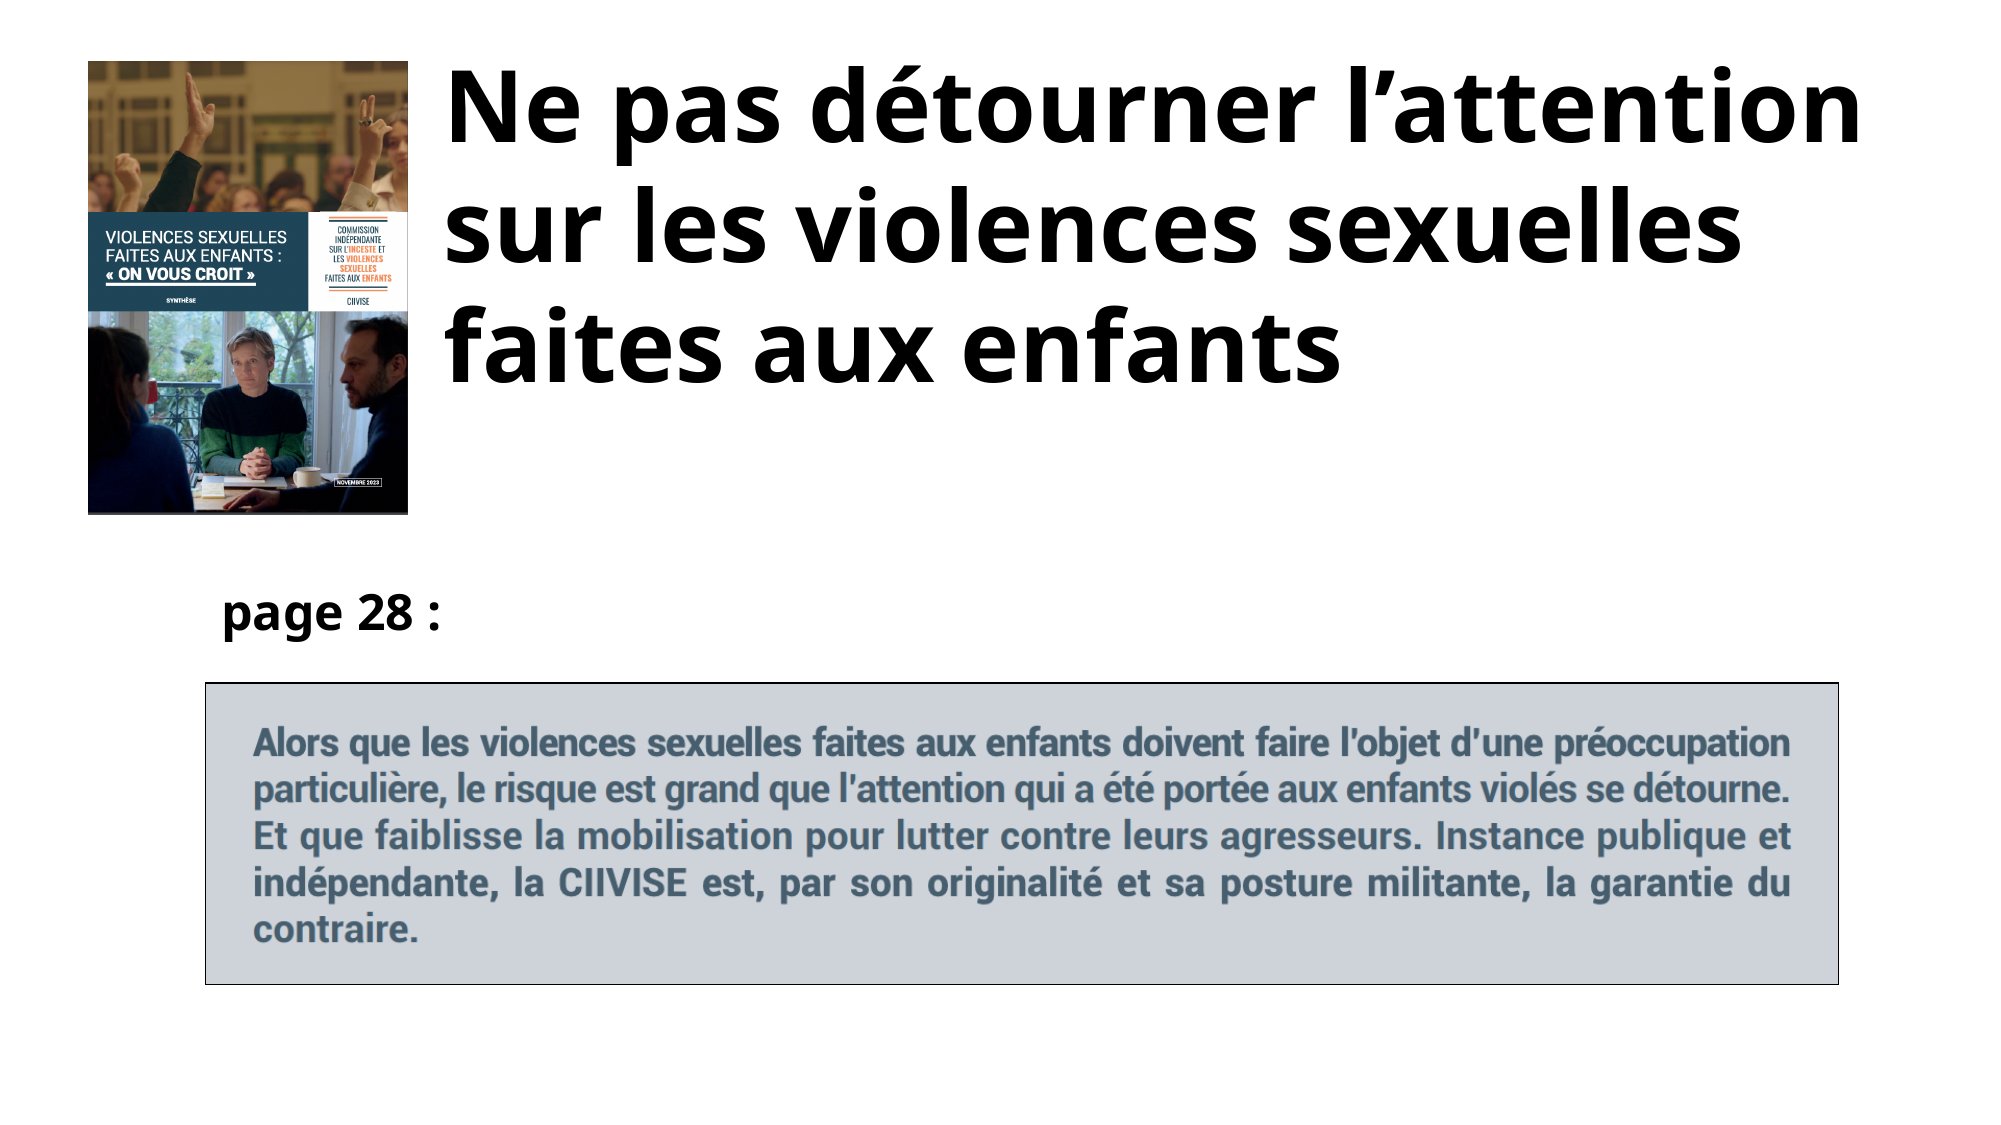

Ne pas détourner l’attention sur les violences sexuelles faites aux enfants
page 28 :